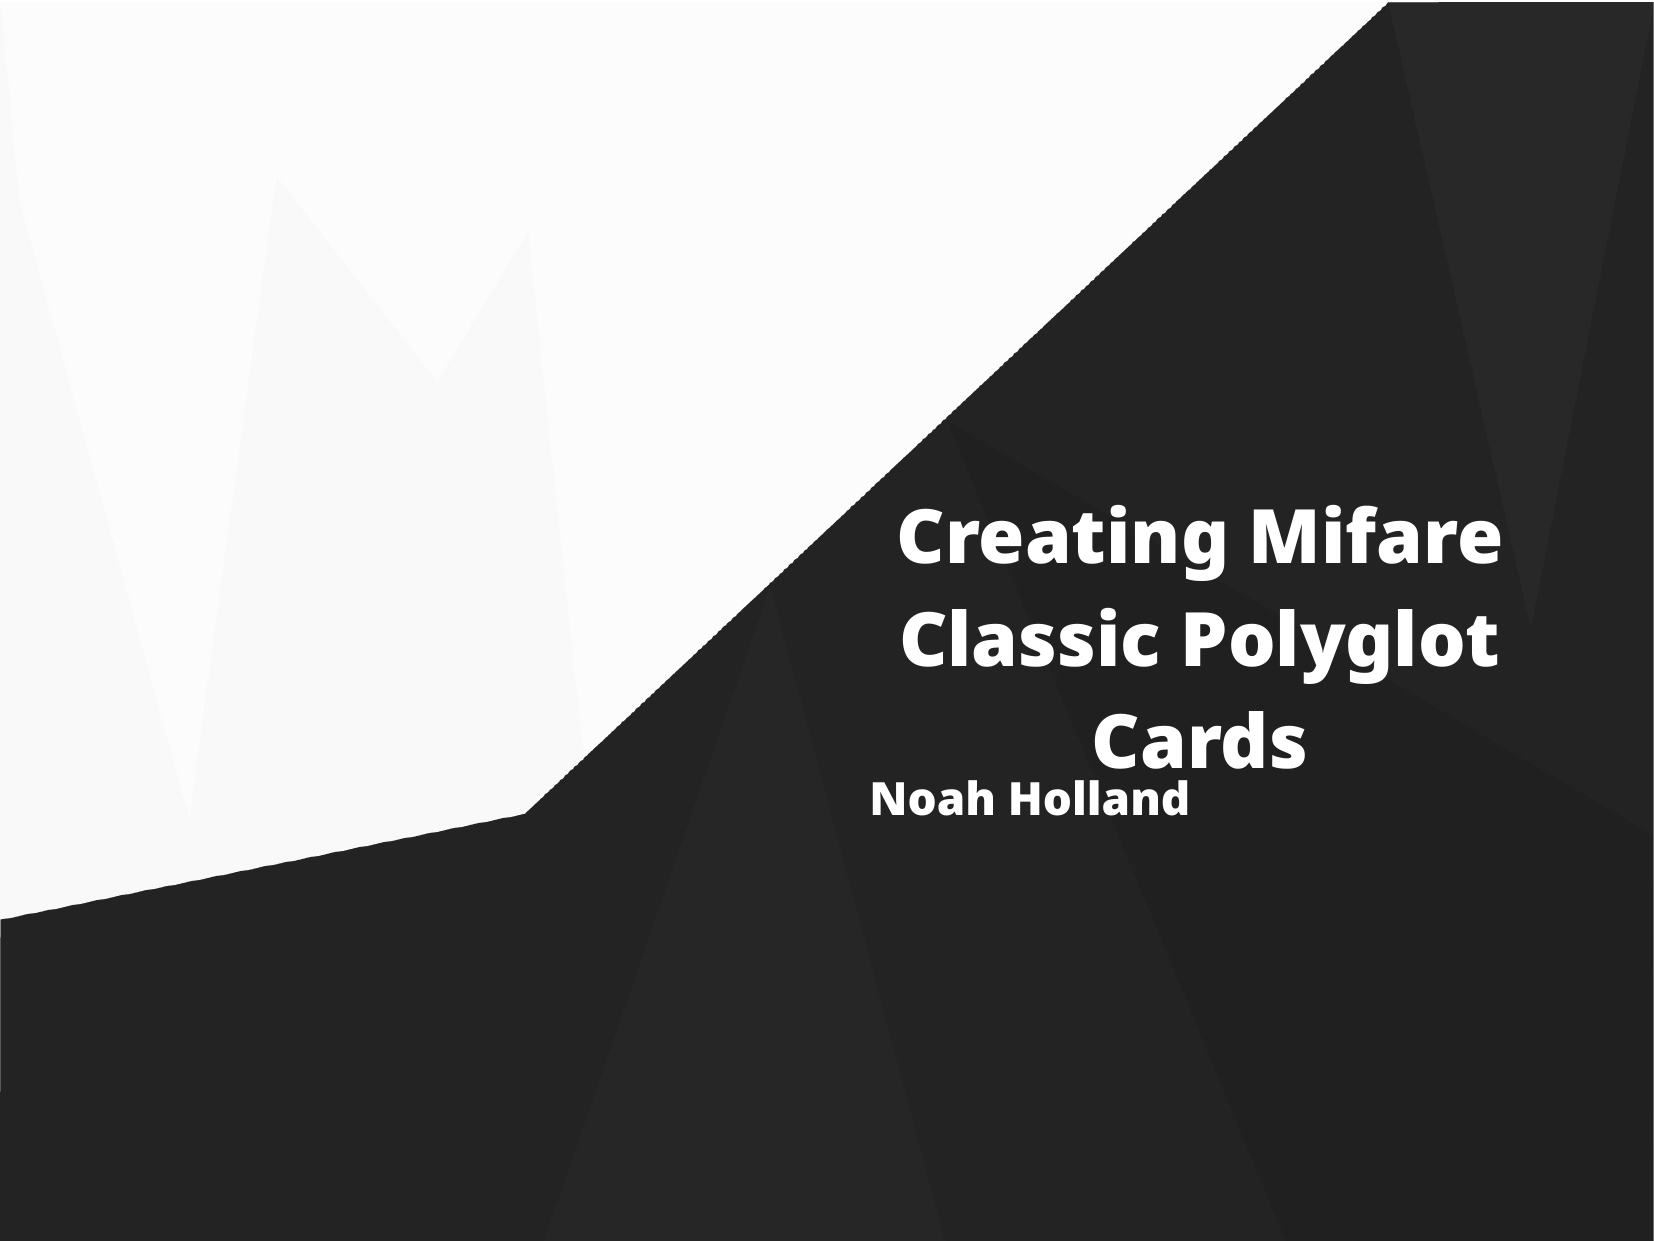

# Creating Mifare Classic Polyglot Cards
Noah Holland